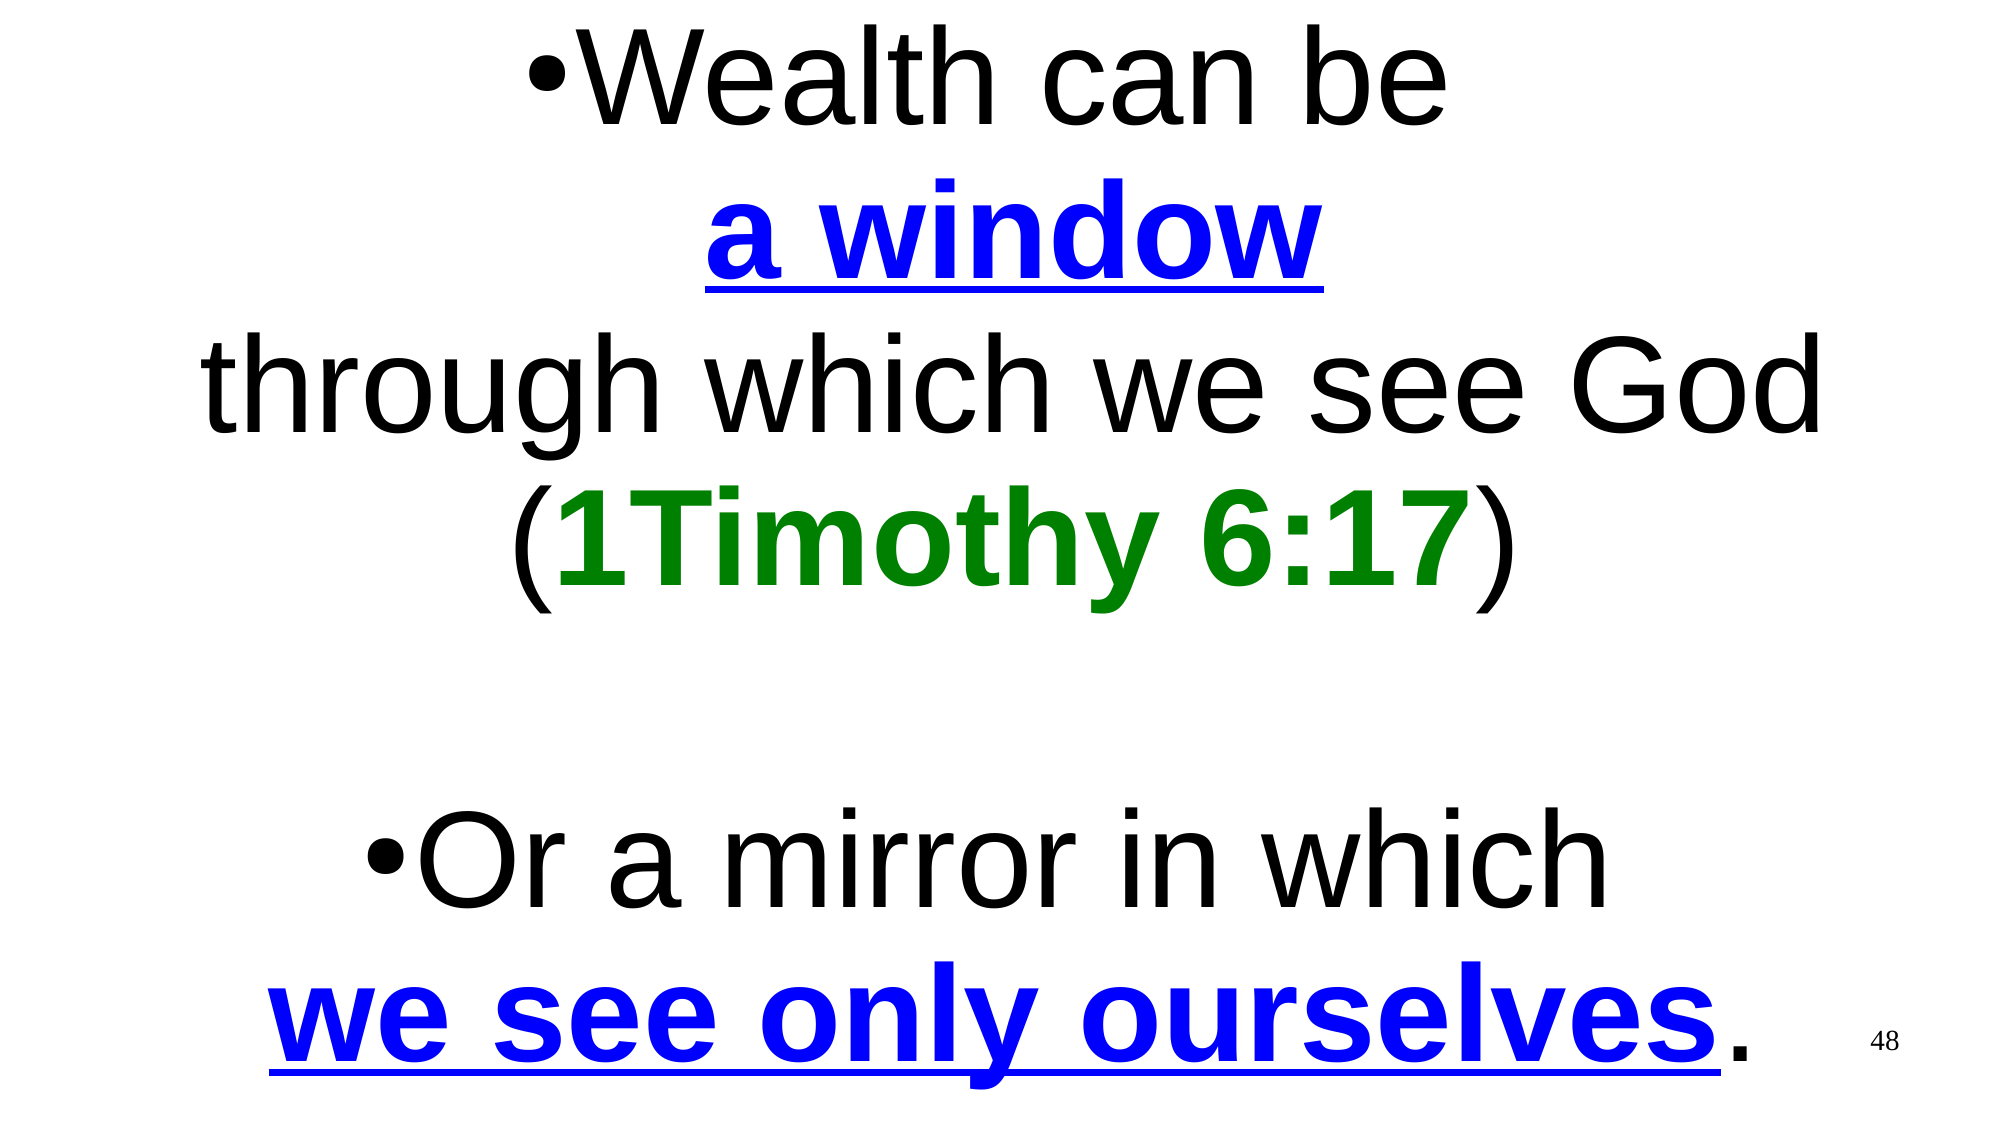

# Wealth can be a window through which we see God (1Timothy 6:17)
Or a mirror in which
we see only ourselves.
48